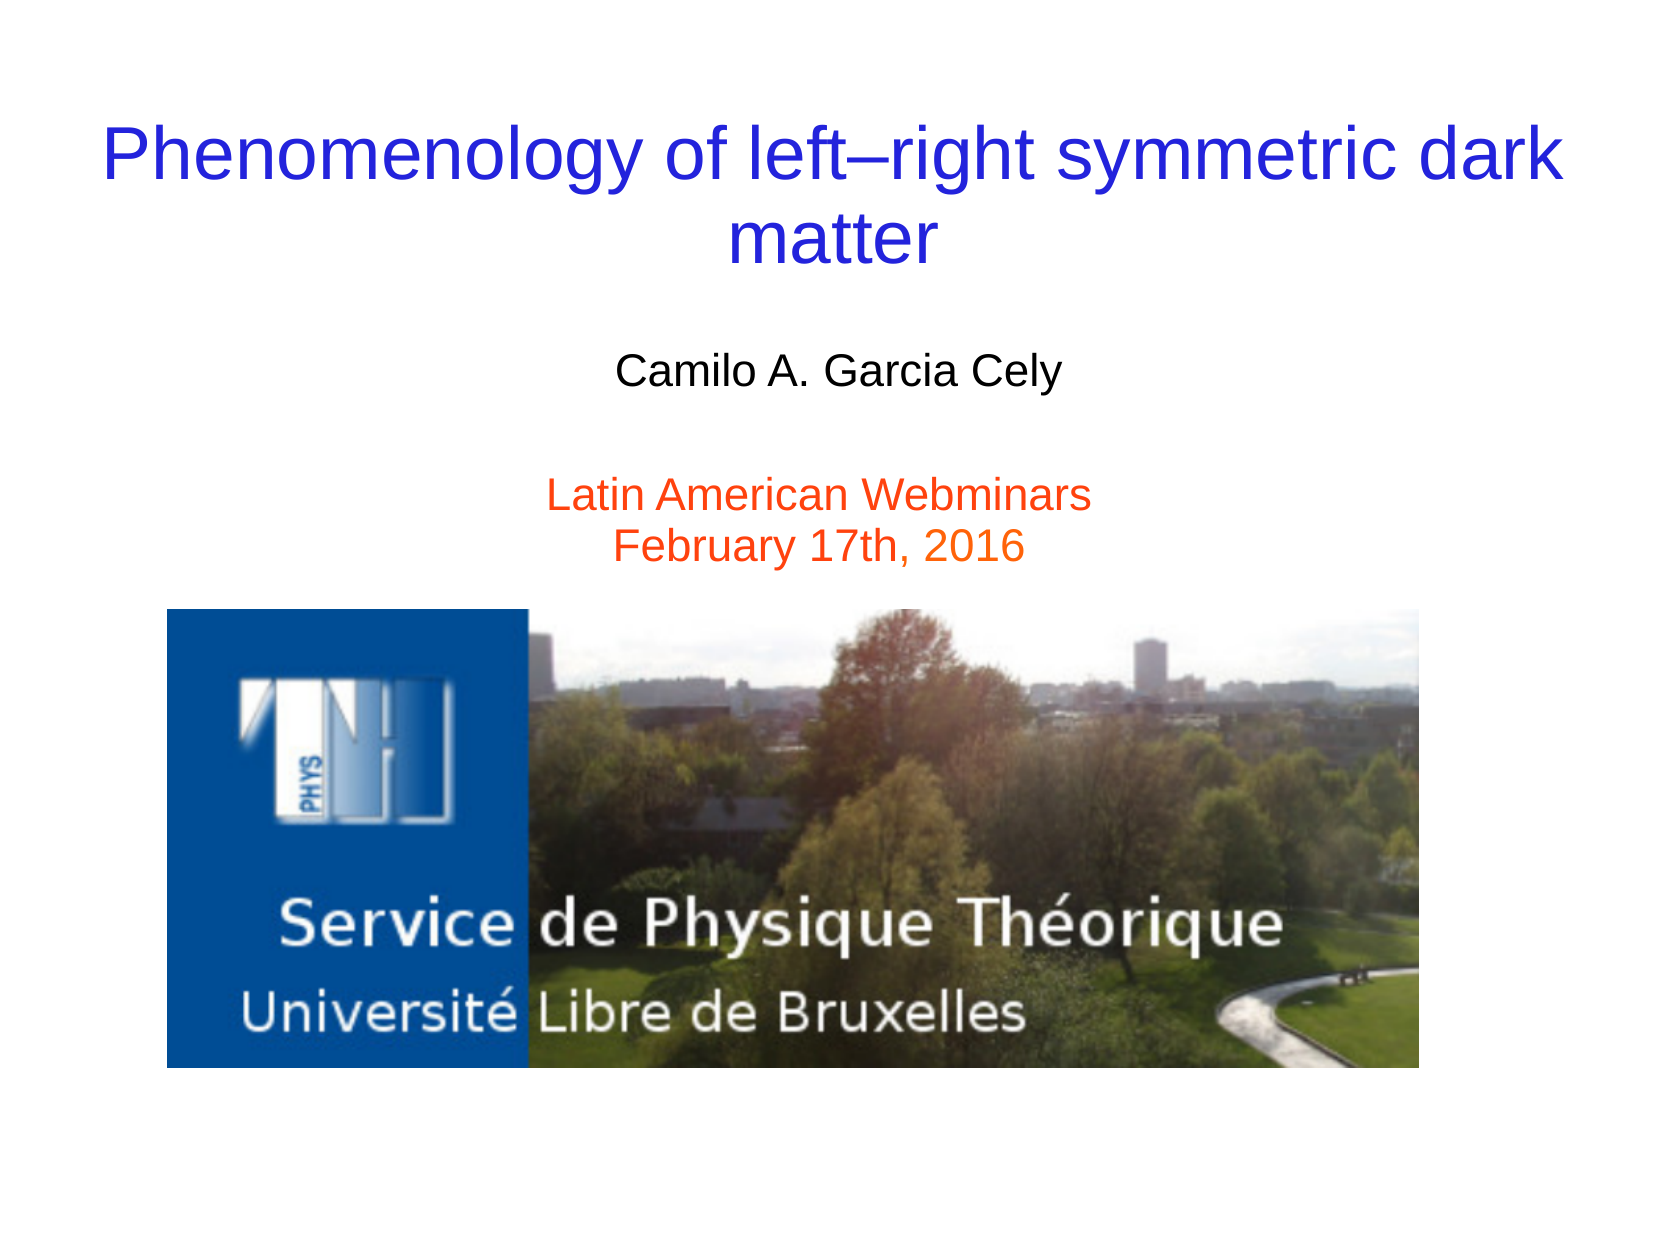

# Phenomenology of left–right symmetric dark matter
Camilo A. Garcia Cely
Latin American Webminars
February 17th, 2016